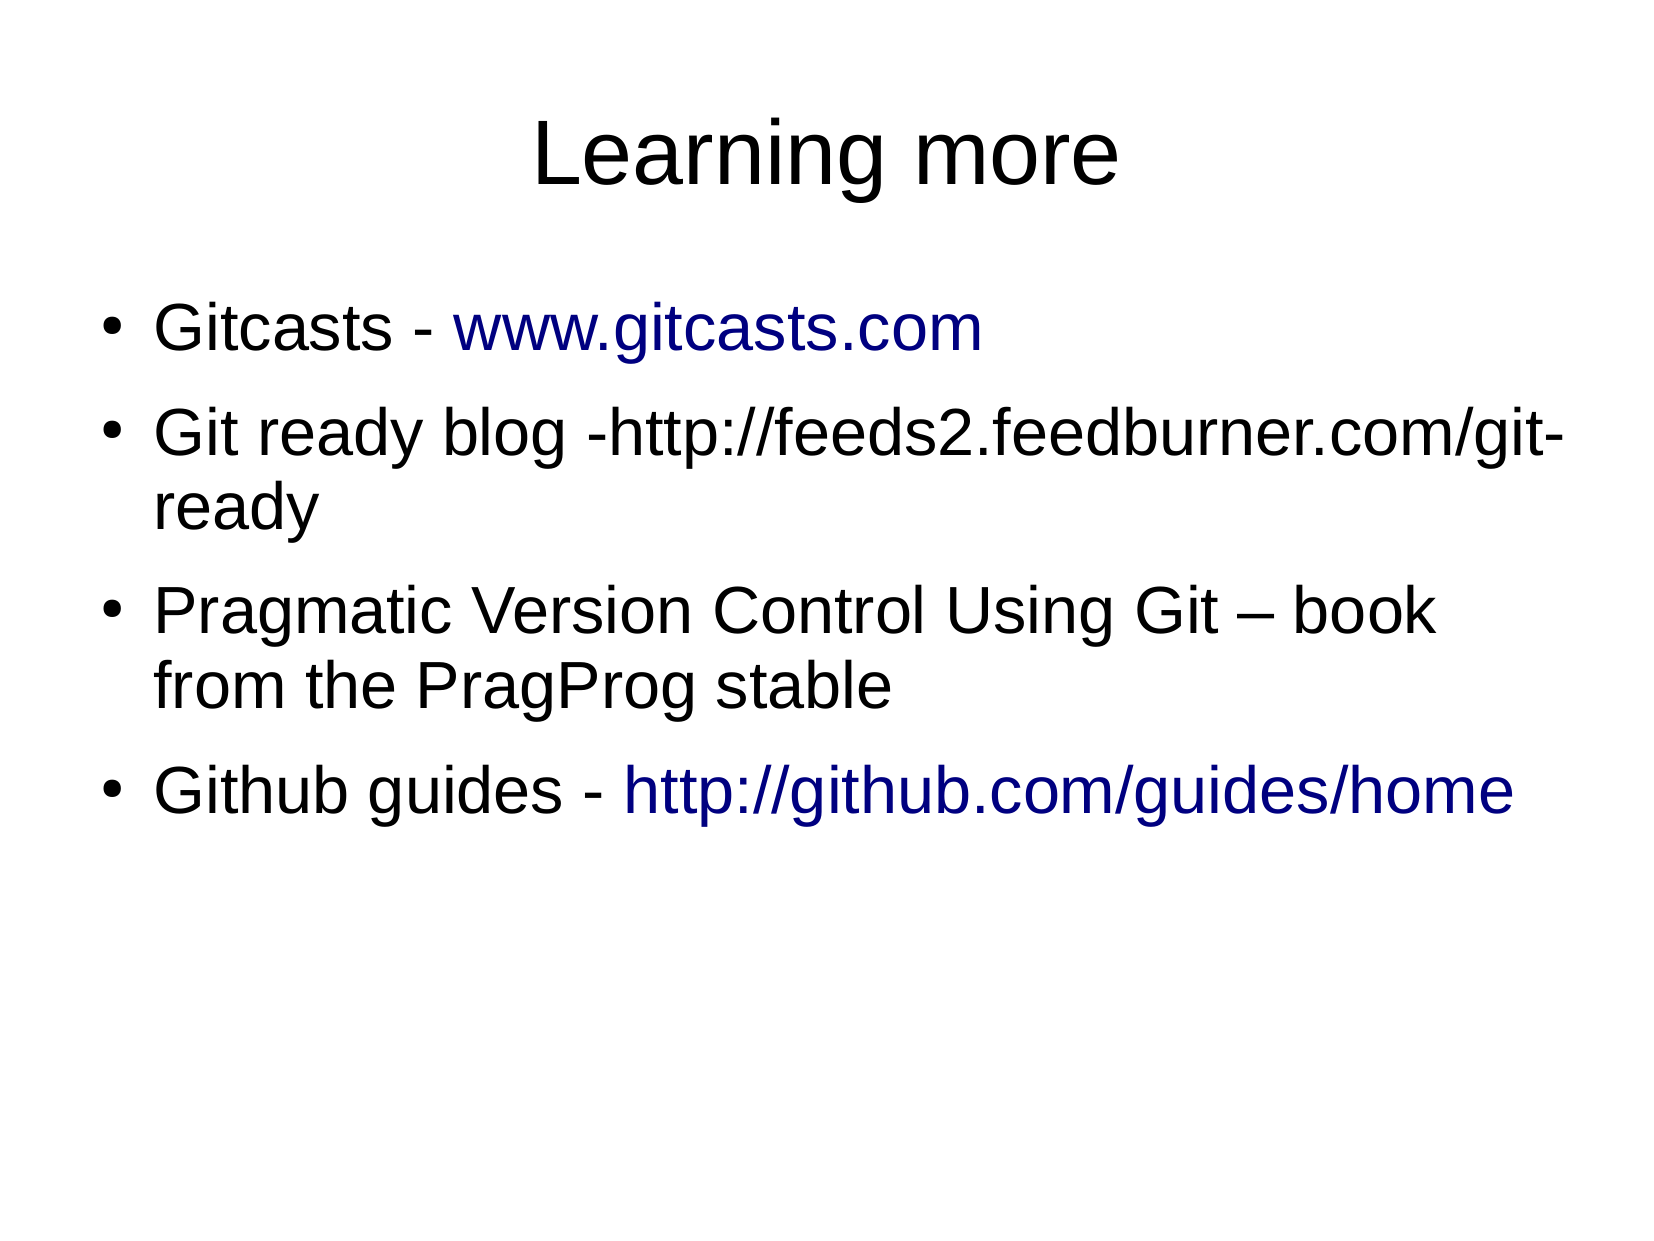

# Learning more
Gitcasts - www.gitcasts.com
Git ready blog -http://feeds2.feedburner.com/git-ready
Pragmatic Version Control Using Git – book from the PragProg stable
Github guides - http://github.com/guides/home